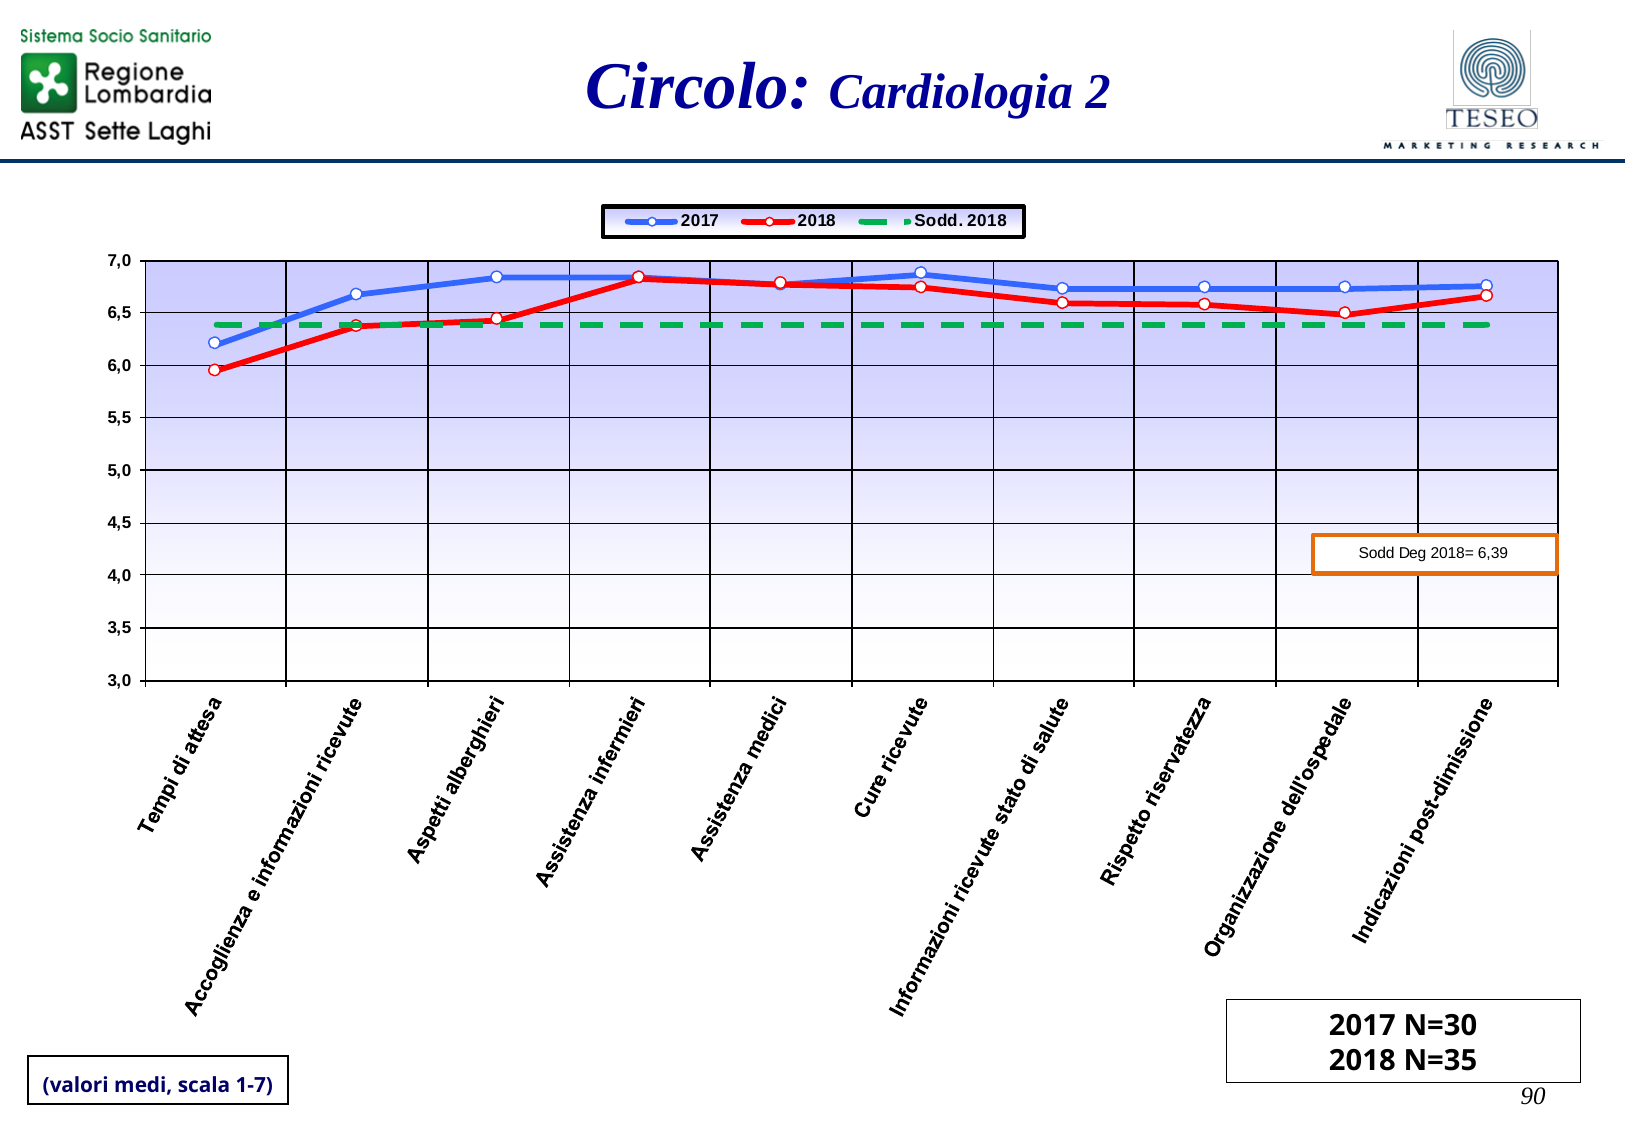

Circolo: Cardiologia 2
2017 N=30
2018 N=35
(valori medi, scala 1-7)